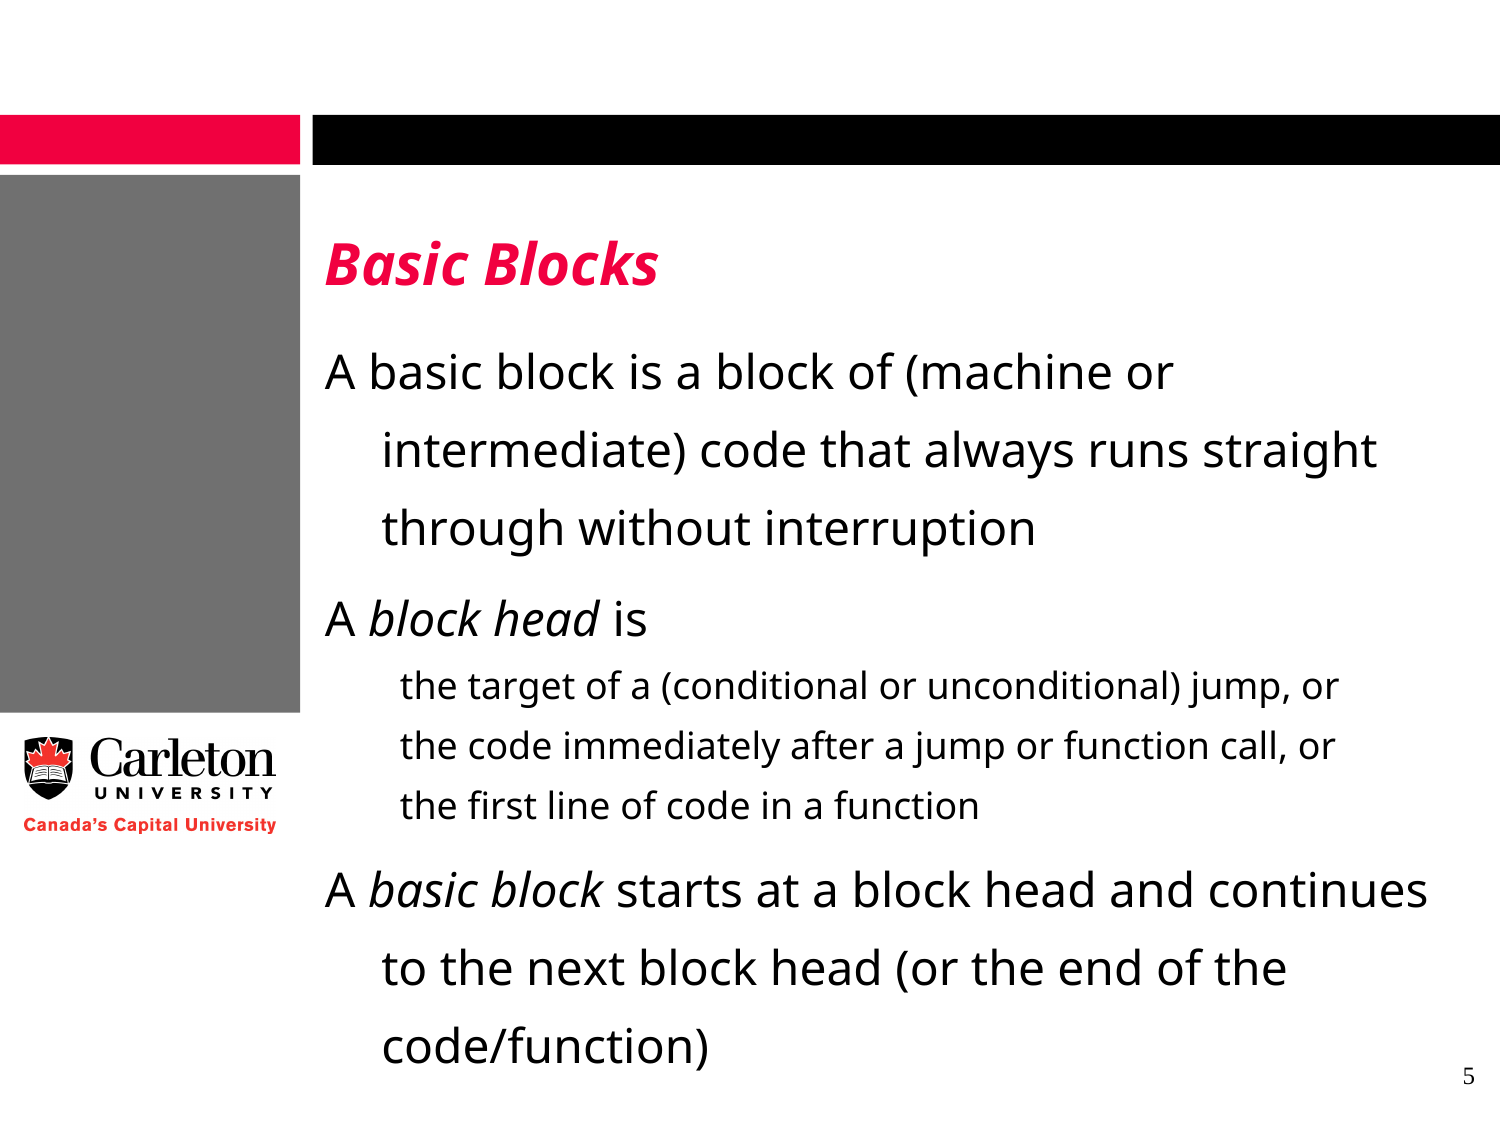

# Basic Blocks
A basic block is a block of (machine or intermediate) code that always runs straight through without interruption
A block head is
the target of a (conditional or unconditional) jump, or
the code immediately after a jump or function call, or
the first line of code in a function
A basic block starts at a block head and continues to the next block head (or the end of the code/function)
5